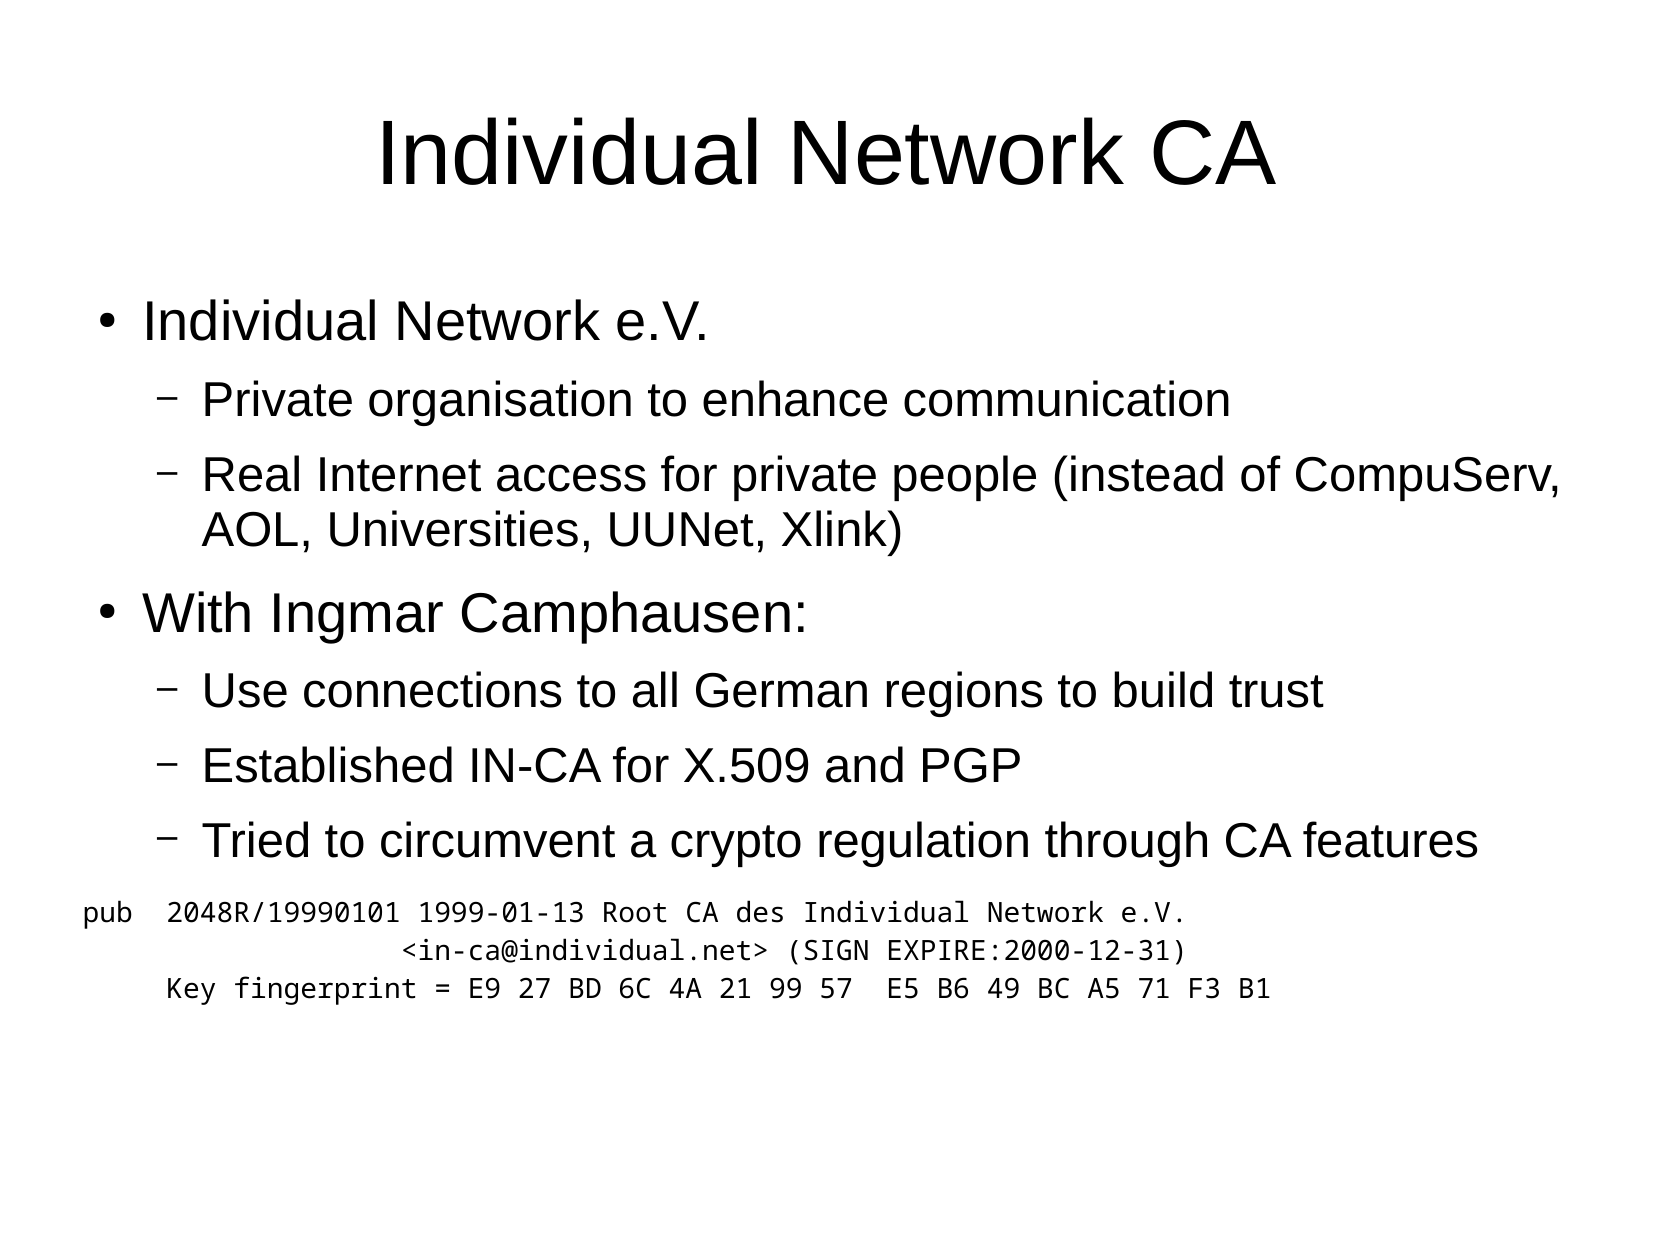

# Individual Network CA
Individual Network e.V.
Private organisation to enhance communication
Real Internet access for private people (instead of CompuServ, AOL, Universities, UUNet, Xlink)
With Ingmar Camphausen:
Use connections to all German regions to build trust
Established IN-CA for X.509 and PGP
Tried to circumvent a crypto regulation through CA features
pub 2048R/19990101 1999-01-13 Root CA des Individual Network e.V.
 <in-ca@individual.net> (SIGN EXPIRE:2000-12-31)
 Key fingerprint = E9 27 BD 6C 4A 21 99 57 E5 B6 49 BC A5 71 F3 B1